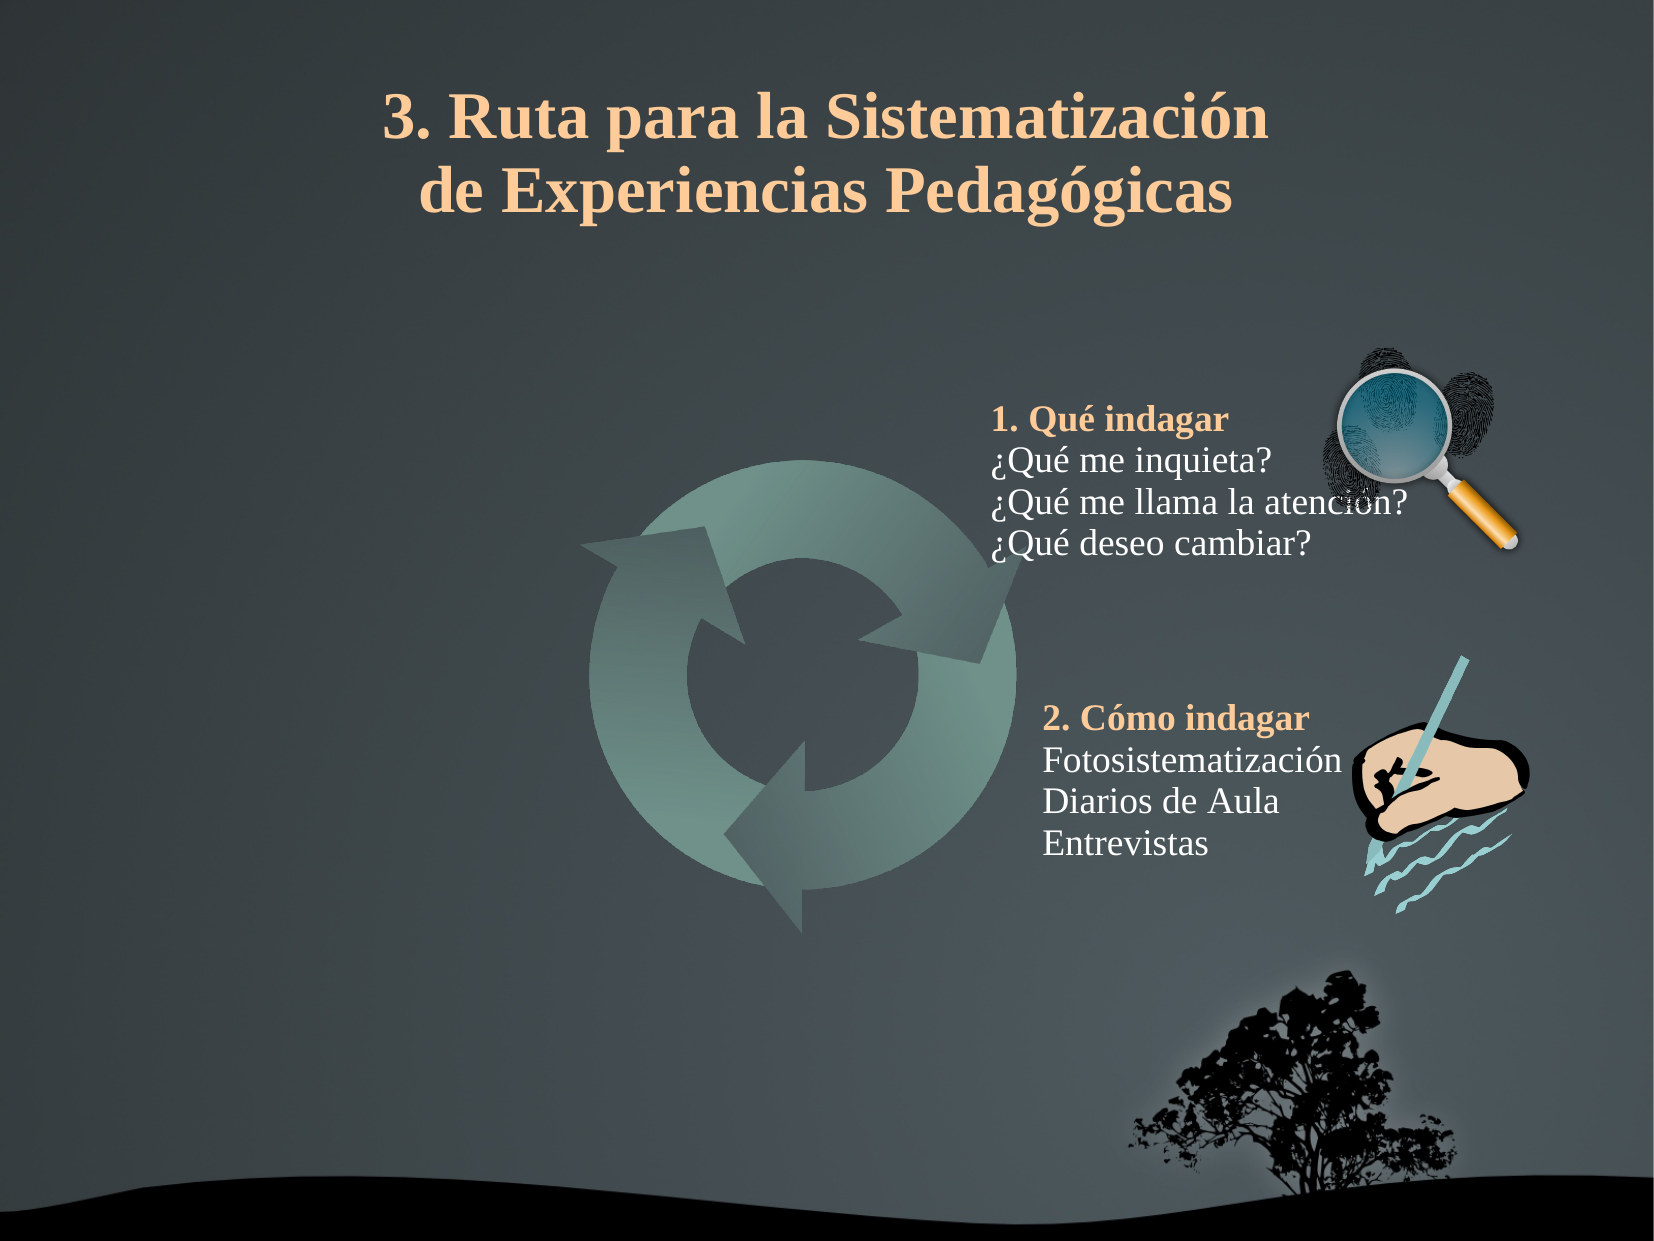

# 3. Ruta para la Sistematización de Experiencias Pedagógicas
1. Qué indagar
¿Qué me inquieta?
¿Qué me llama la atención?
¿Qué deseo cambiar?
2. Cómo indagar
Fotosistematización
Diarios de Aula
Entrevistas